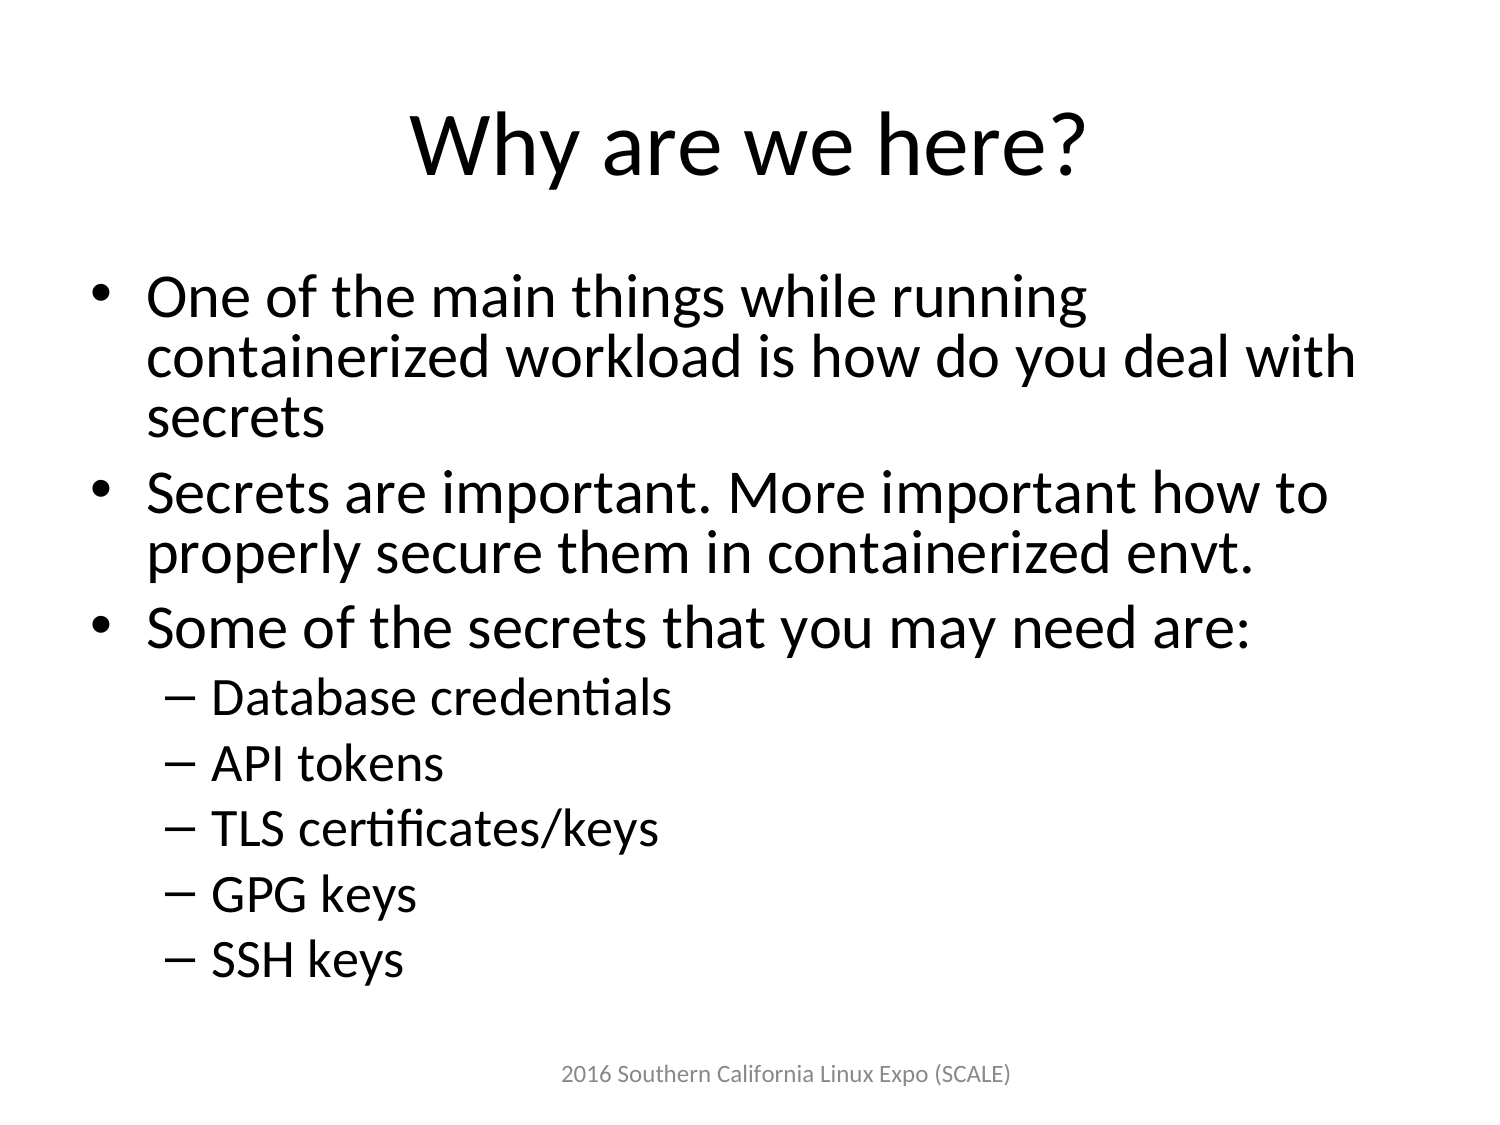

# Why are we here?
One of the main things while running containerized workload is how do you deal with secrets
Secrets are important. More important how to properly secure them in containerized envt.
Some of the secrets that you may need are:
Database credentials
API tokens
TLS certificates/keys
GPG keys
SSH keys
2016 Southern California Linux Expo (SCALE)